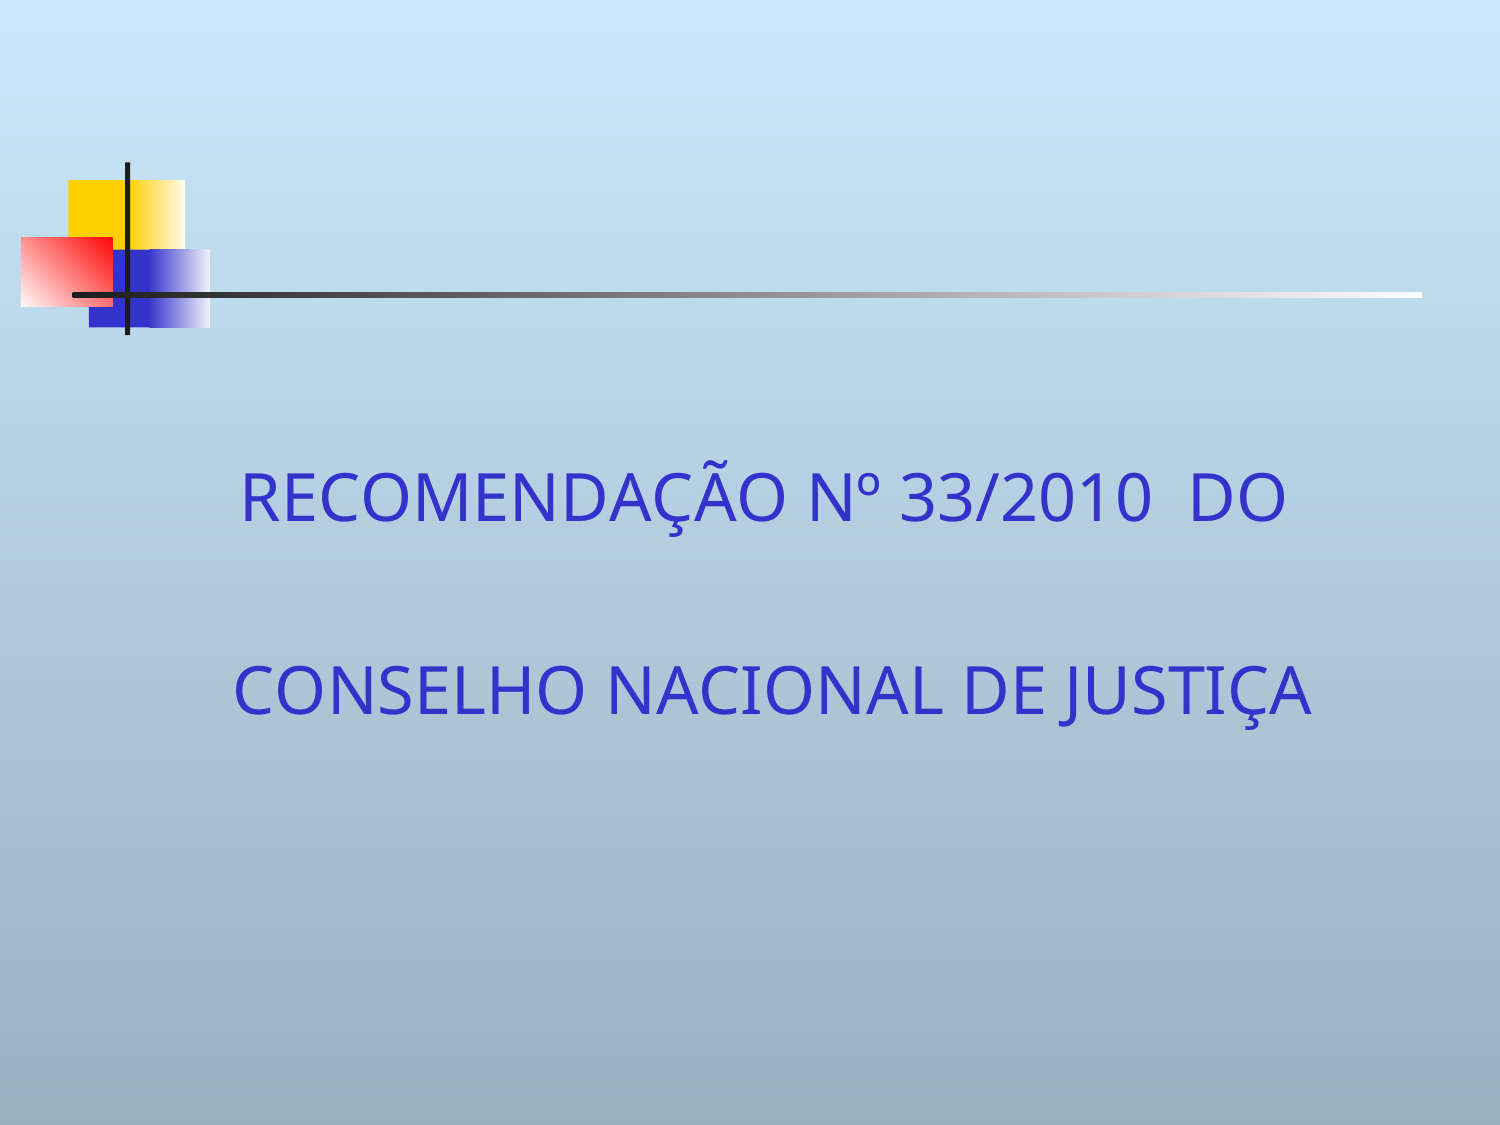

#
RECOMENDAÇÃO Nº 33/2010 DO
CONSELHO NACIONAL DE JUSTIÇA